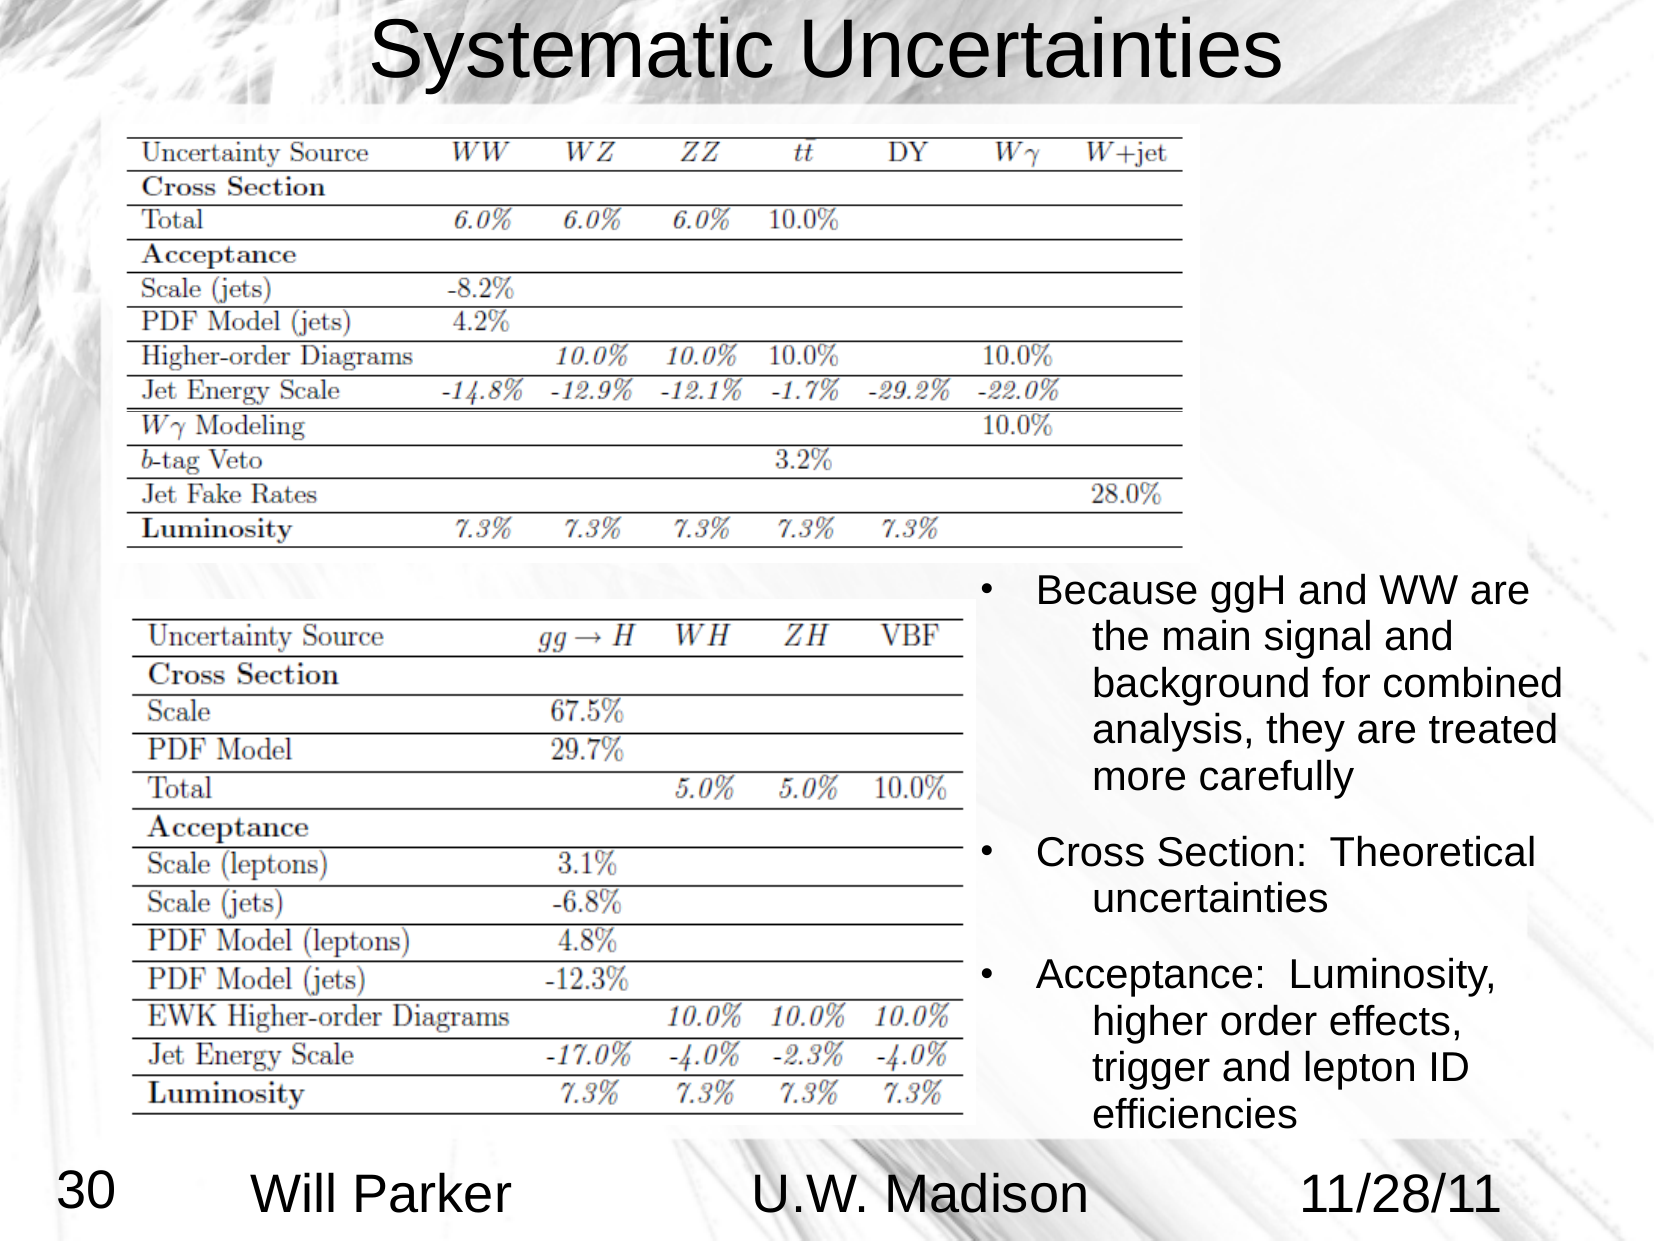

# Systematic Uncertainties
Because ggH and WW are the main signal and background for combined analysis, they are treated more carefully
Cross Section: Theoretical uncertainties
Acceptance: Luminosity, higher order effects, trigger and lepton ID efficiencies
30
 Will Parker U.W. Madison 11/28/11